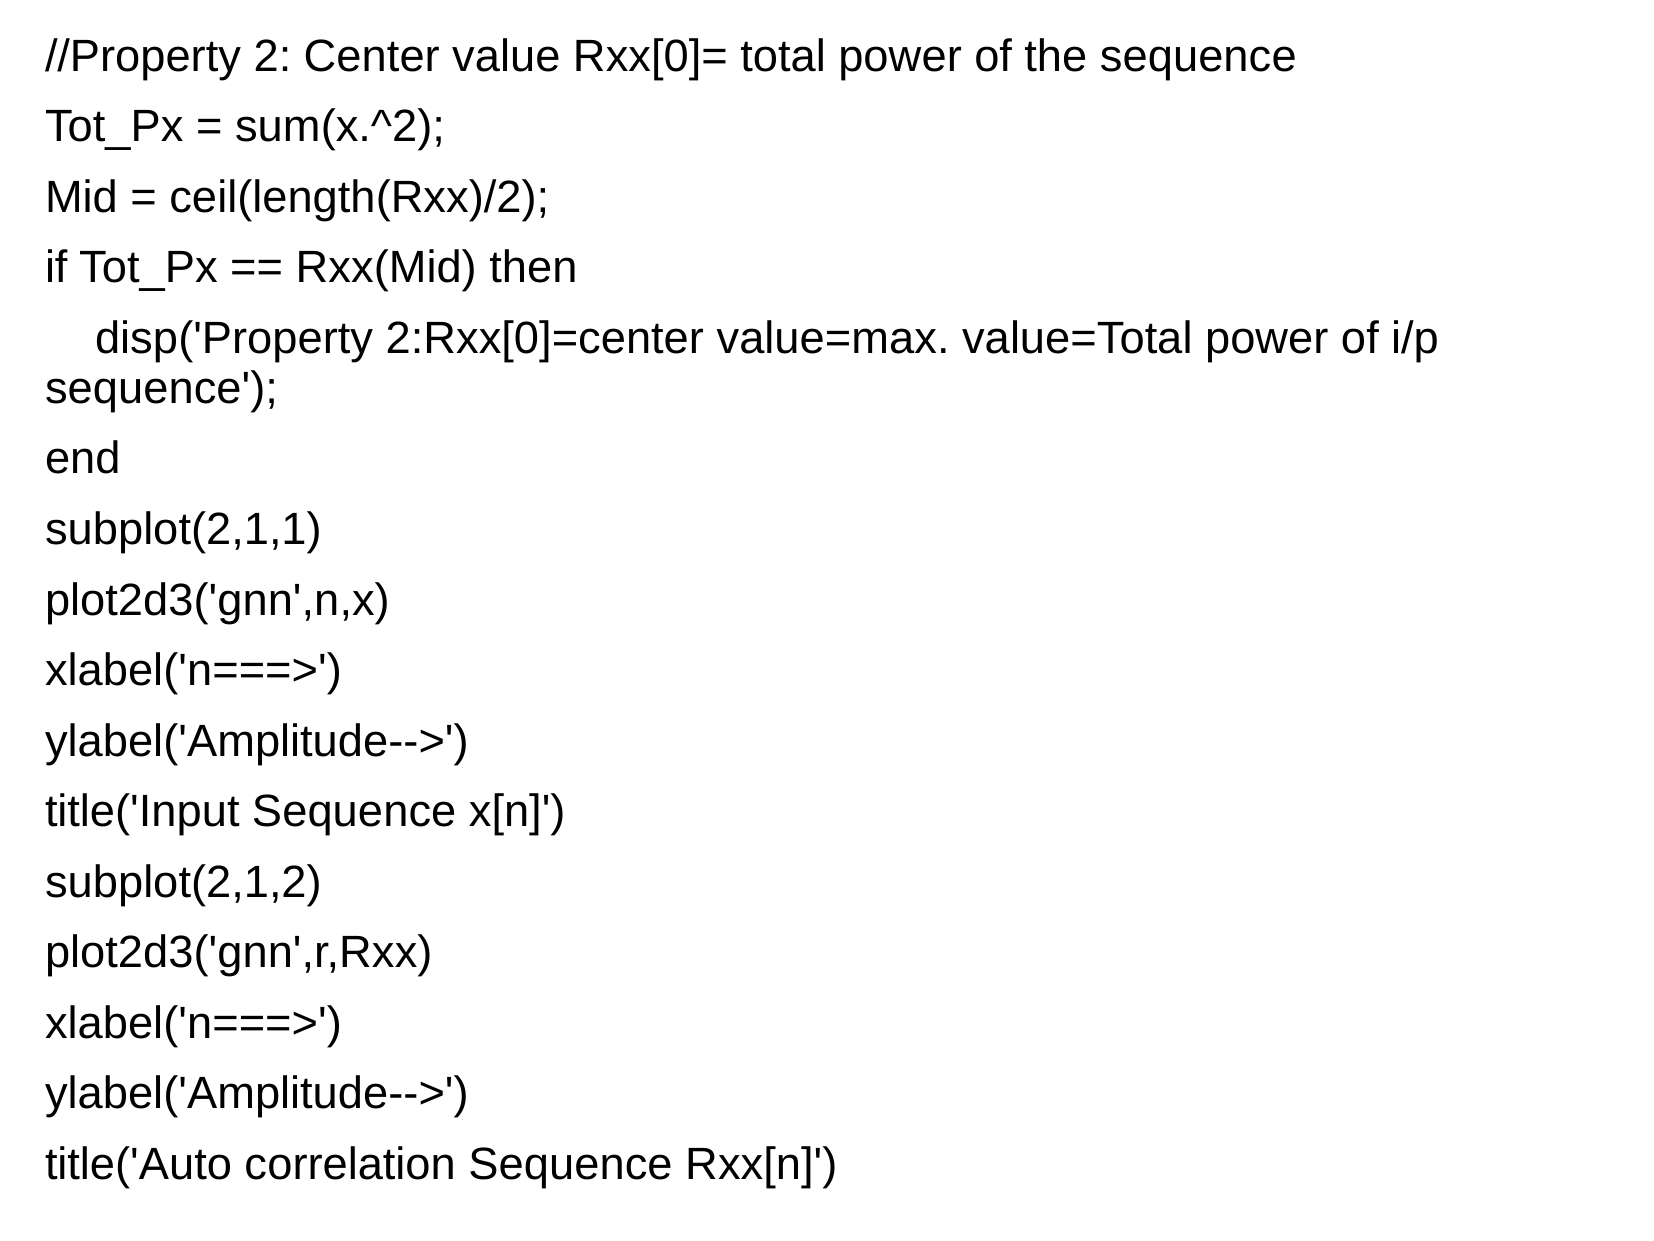

# //Property 2: Center value Rxx[0]= total power of the sequence
Tot_Px = sum(x.^2);
Mid = ceil(length(Rxx)/2);
if Tot_Px == Rxx(Mid) then
 disp('Property 2:Rxx[0]=center value=max. value=Total power of i/p sequence');
end
subplot(2,1,1)
plot2d3('gnn',n,x)
xlabel('n===>')
ylabel('Amplitude-->')
title('Input Sequence x[n]')
subplot(2,1,2)
plot2d3('gnn',r,Rxx)
xlabel('n===>')
ylabel('Amplitude-->')
title('Auto correlation Sequence Rxx[n]')